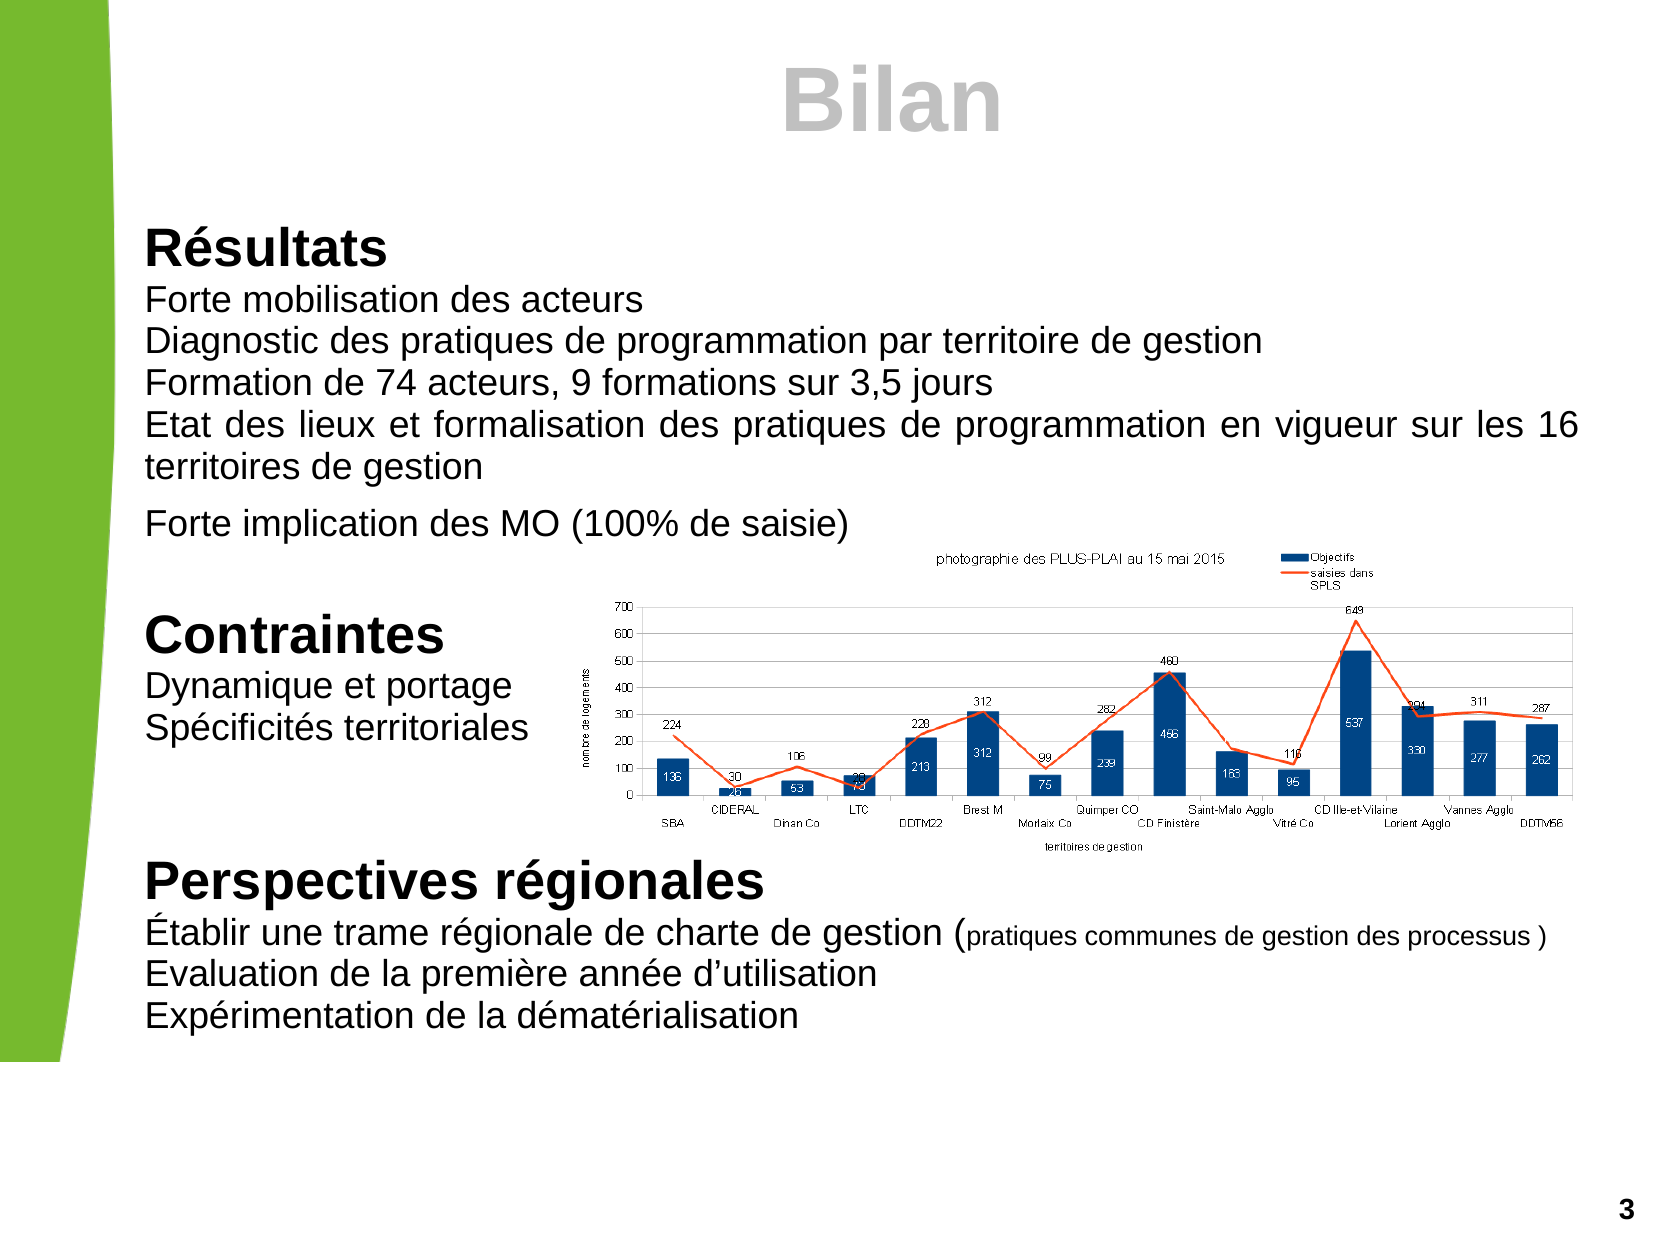

# Bilan
Résultats
Forte mobilisation des acteurs
Diagnostic des pratiques de programmation par territoire de gestion
Formation de 74 acteurs, 9 formations sur 3,5 jours
Etat des lieux et formalisation des pratiques de programmation en vigueur sur les 16 territoires de gestion
Forte implication des MO (100% de saisie)
Contraintes
Dynamique et portage
Spécificités territoriales
Perspectives régionales
Établir une trame régionale de charte de gestion (pratiques communes de gestion des processus )
Evaluation de la première année d’utilisation
Expérimentation de la dématérialisation